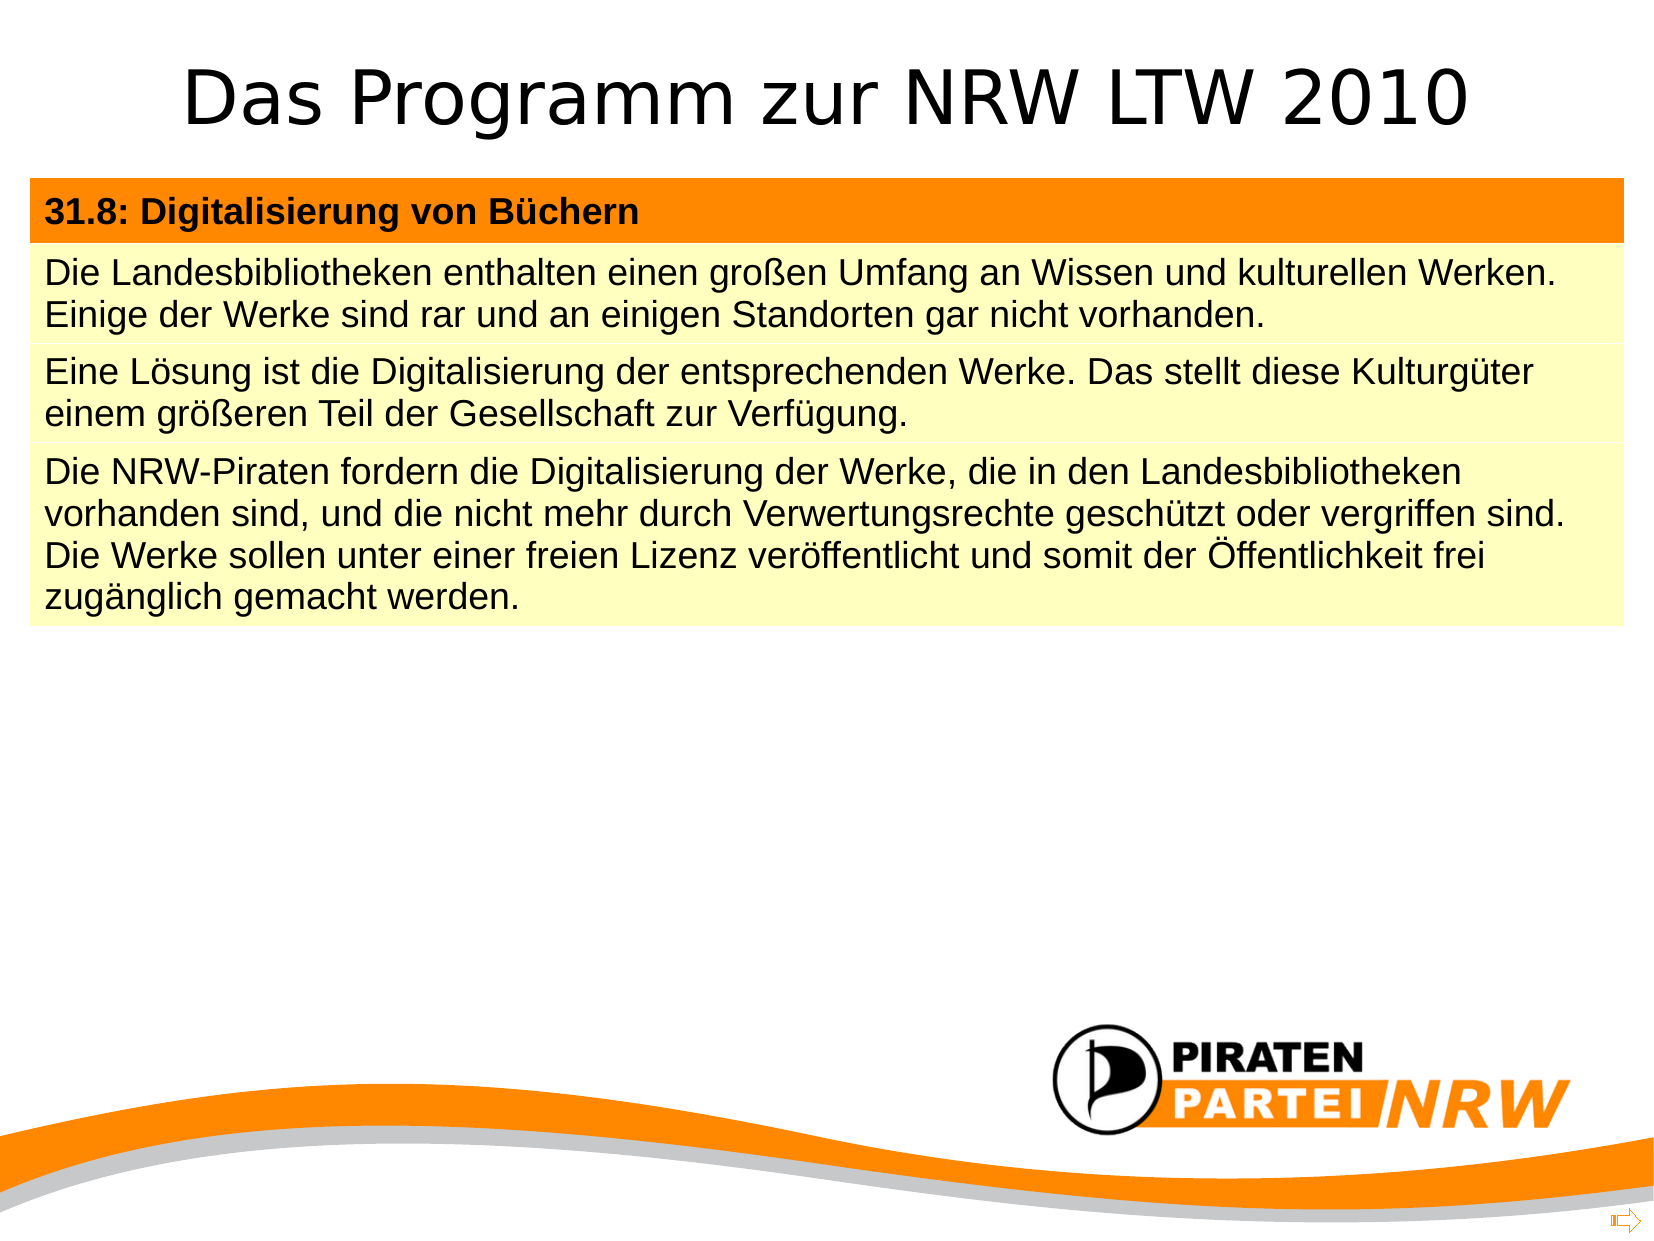

# Das Programm zur NRW LTW 2010
| 31.8: ﻿Digitalisierung von Büchern |
| --- |
| Die Landesbibliotheken enthalten einen großen Umfang an Wissen und kulturellen Werken. Einige der Werke sind rar und an einigen Standorten gar nicht vorhanden. |
| Eine Lösung ist die Digitalisierung der entsprechenden Werke. Das stellt diese Kulturgüter einem größeren Teil der Gesellschaft zur Verfügung. |
| Die NRW-Piraten fordern die Digitalisierung der Werke, die in den Landesbibliotheken vorhanden sind, und die nicht mehr durch Verwertungsrechte geschützt oder vergriffen sind. Die Werke sollen unter einer freien Lizenz veröffentlicht und somit der Öffentlichkeit frei zugänglich gemacht werden. |